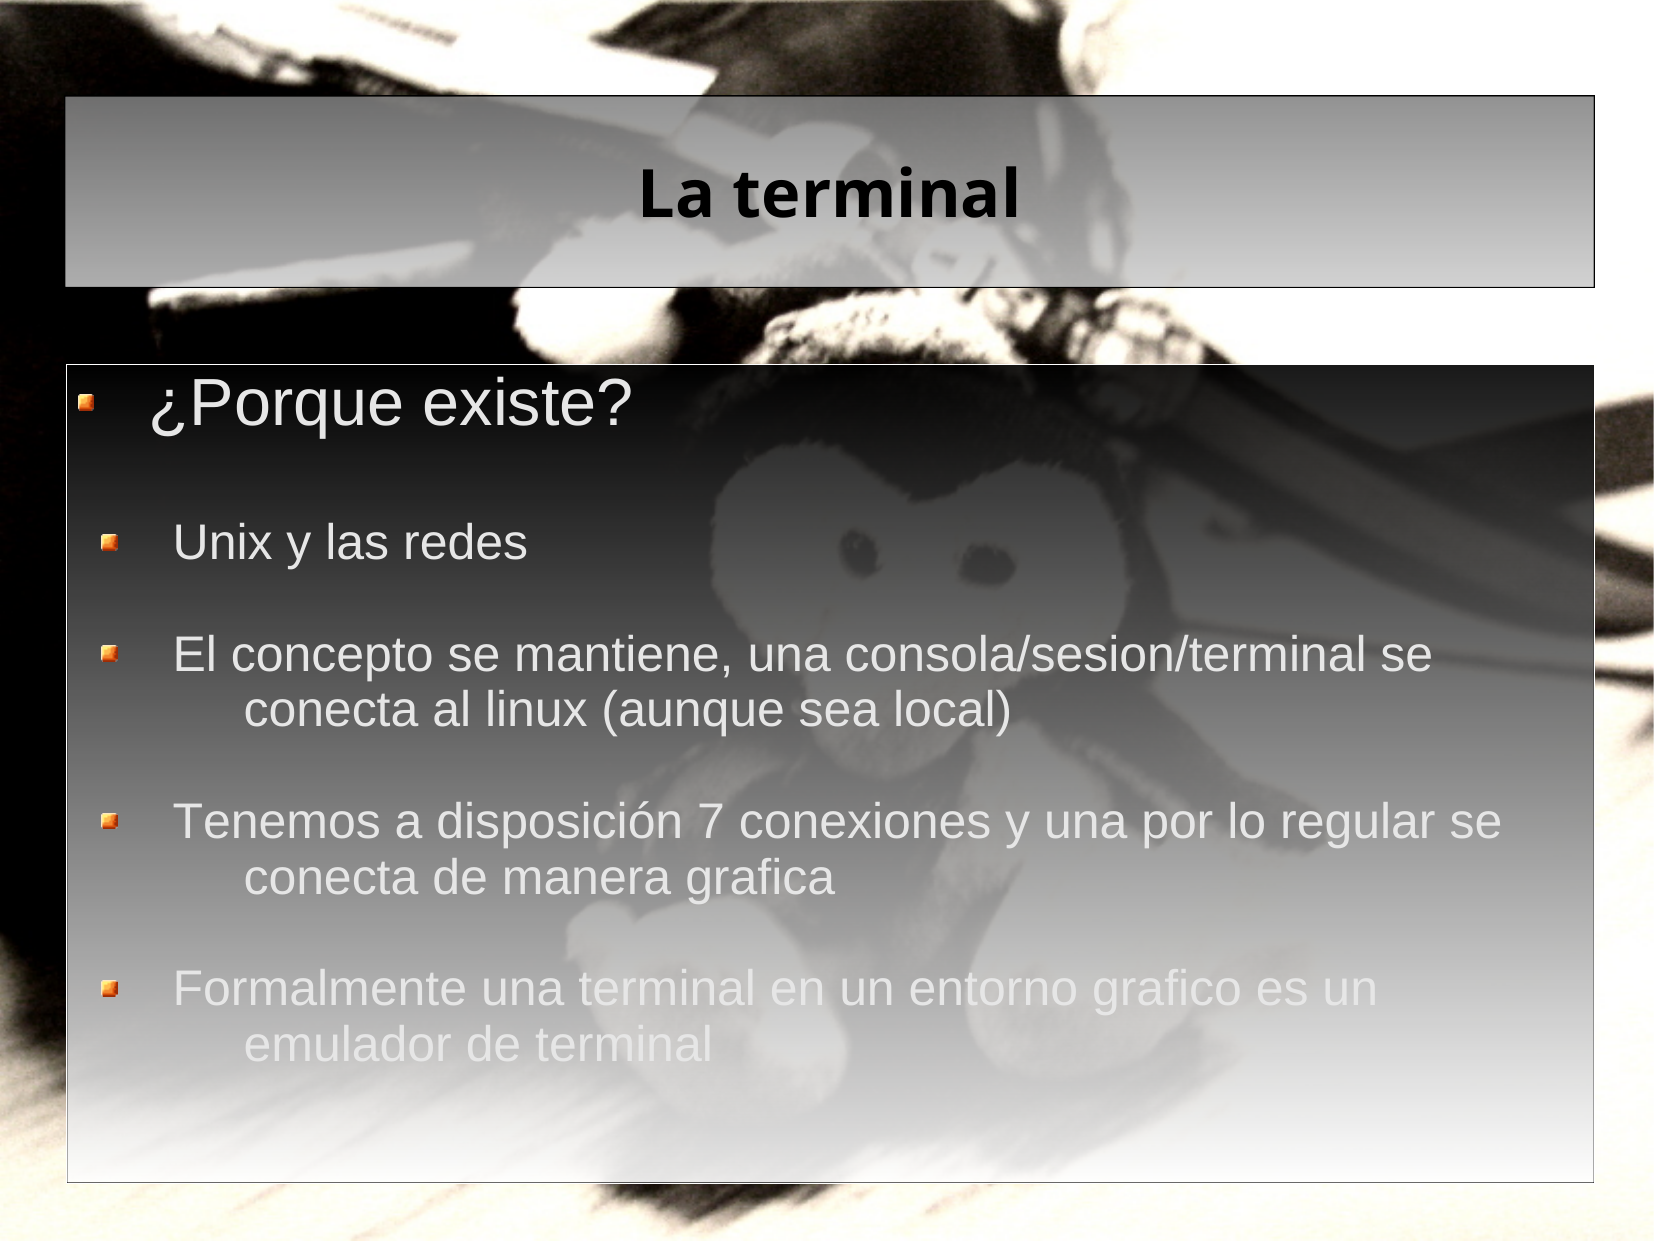

# La terminal
¿Porque existe?
Unix y las redes
El concepto se mantiene, una consola/sesion/terminal se conecta al linux (aunque sea local)
Tenemos a disposición 7 conexiones y una por lo regular se conecta de manera grafica
Formalmente una terminal en un entorno grafico es un emulador de terminal